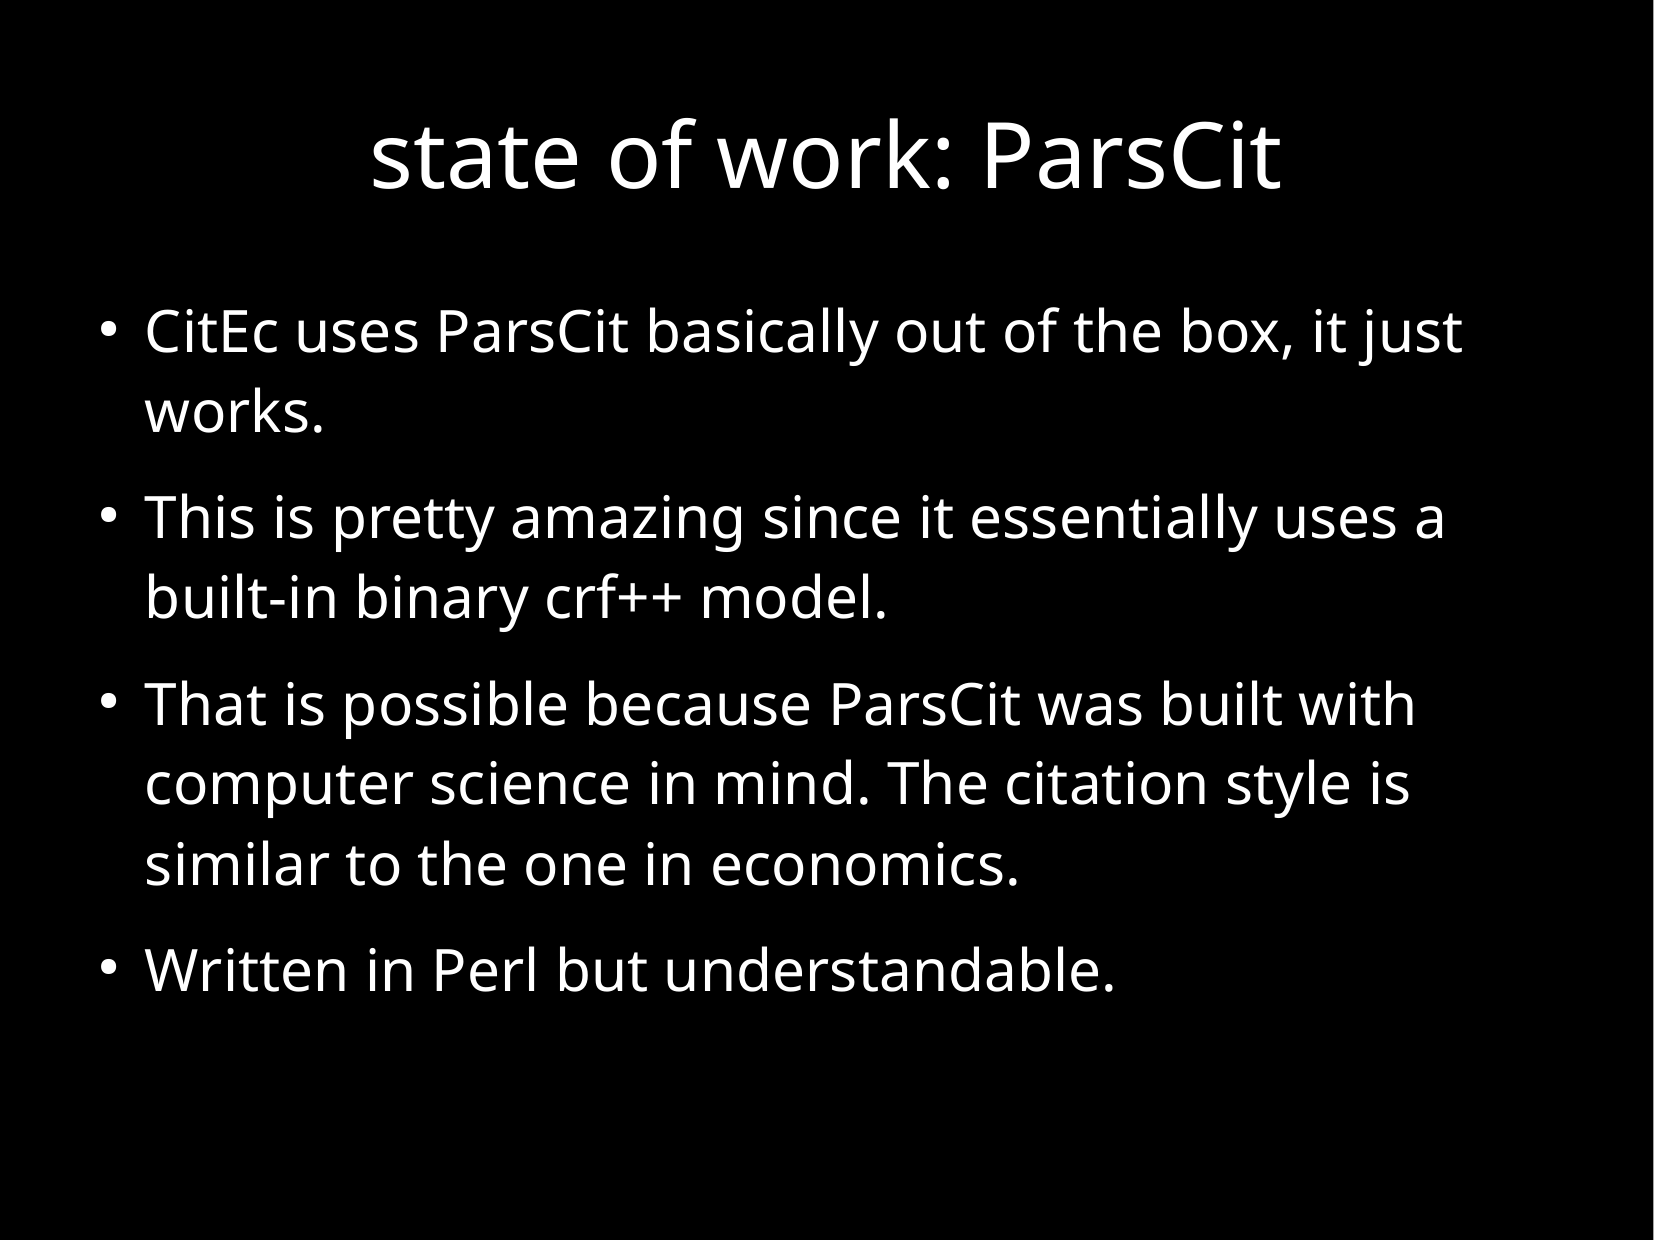

# state of work: ParsCit
CitEc uses ParsCit basically out of the box, it just works.
This is pretty amazing since it essentially uses a built-in binary crf++ model.
That is possible because ParsCit was built with computer science in mind. The citation style is similar to the one in economics.
Written in Perl but understandable.